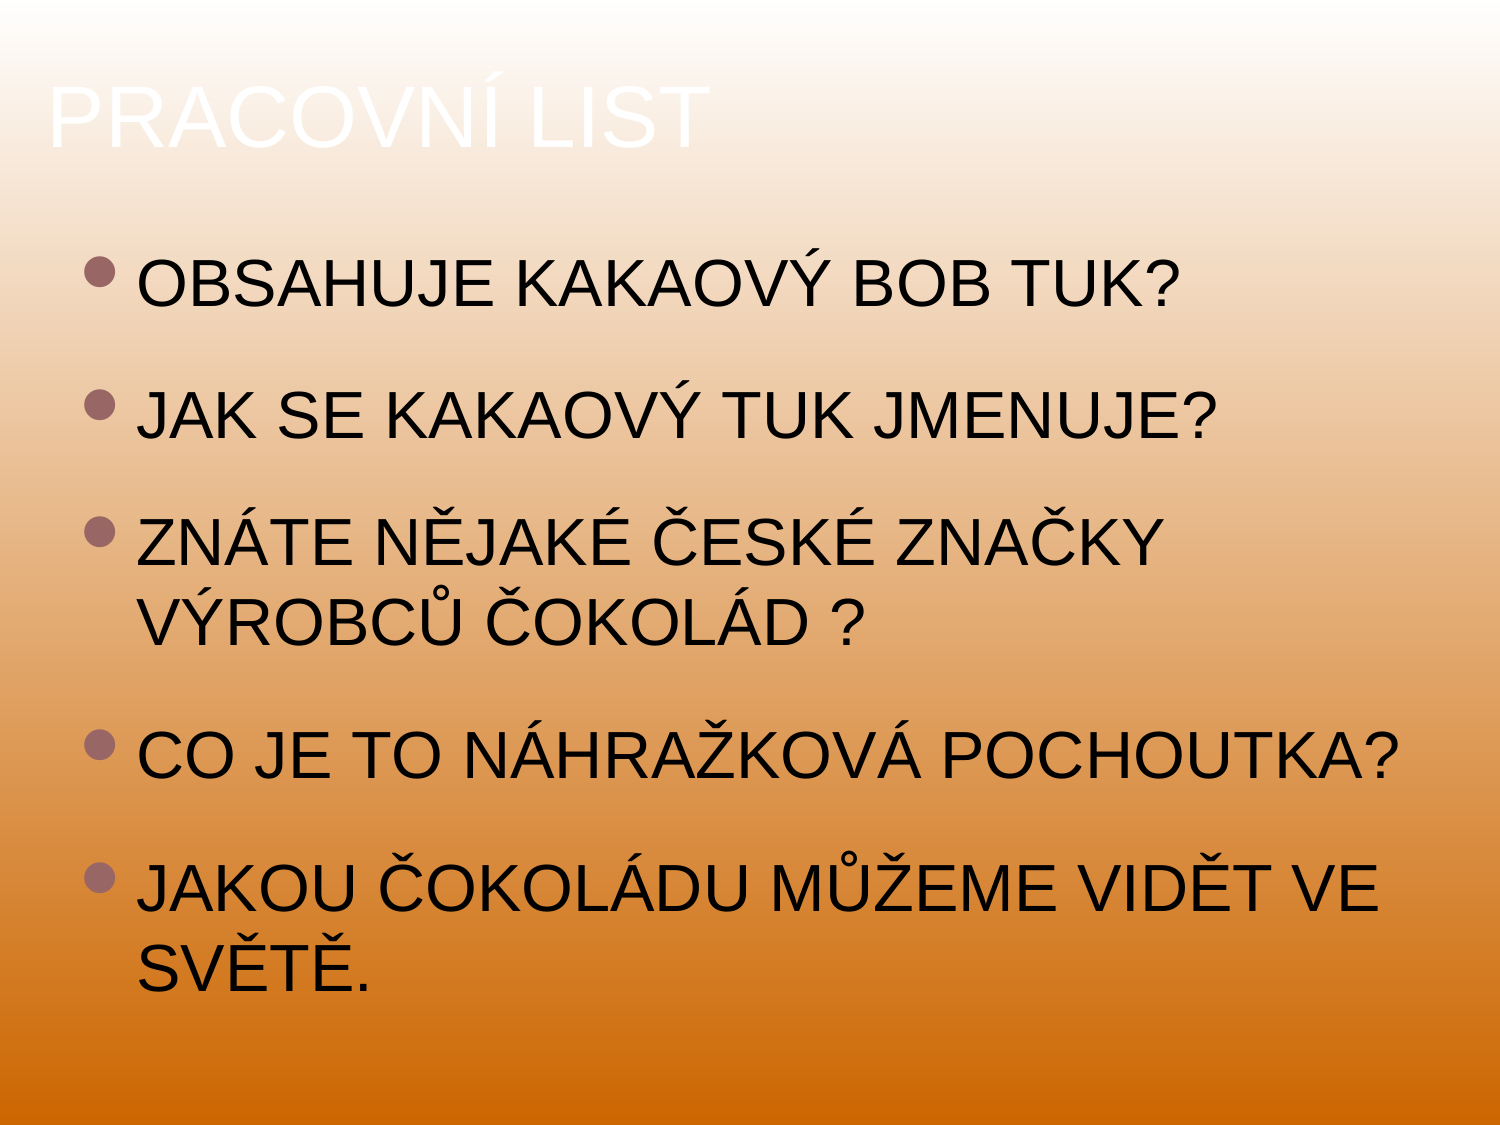

# PRACOVNÍ LIST
OBSAHUJE KAKAOVÝ BOB TUK?
JAK SE KAKAOVÝ TUK JMENUJE?
ZNÁTE NĚJAKÉ ČESKÉ ZNAČKY VÝROBCŮ ČOKOLÁD ?
CO JE TO NÁHRAŽKOVÁ POCHOUTKA?
JAKOU ČOKOLÁDU MŮŽEME VIDĚT VE SVĚTĚ.